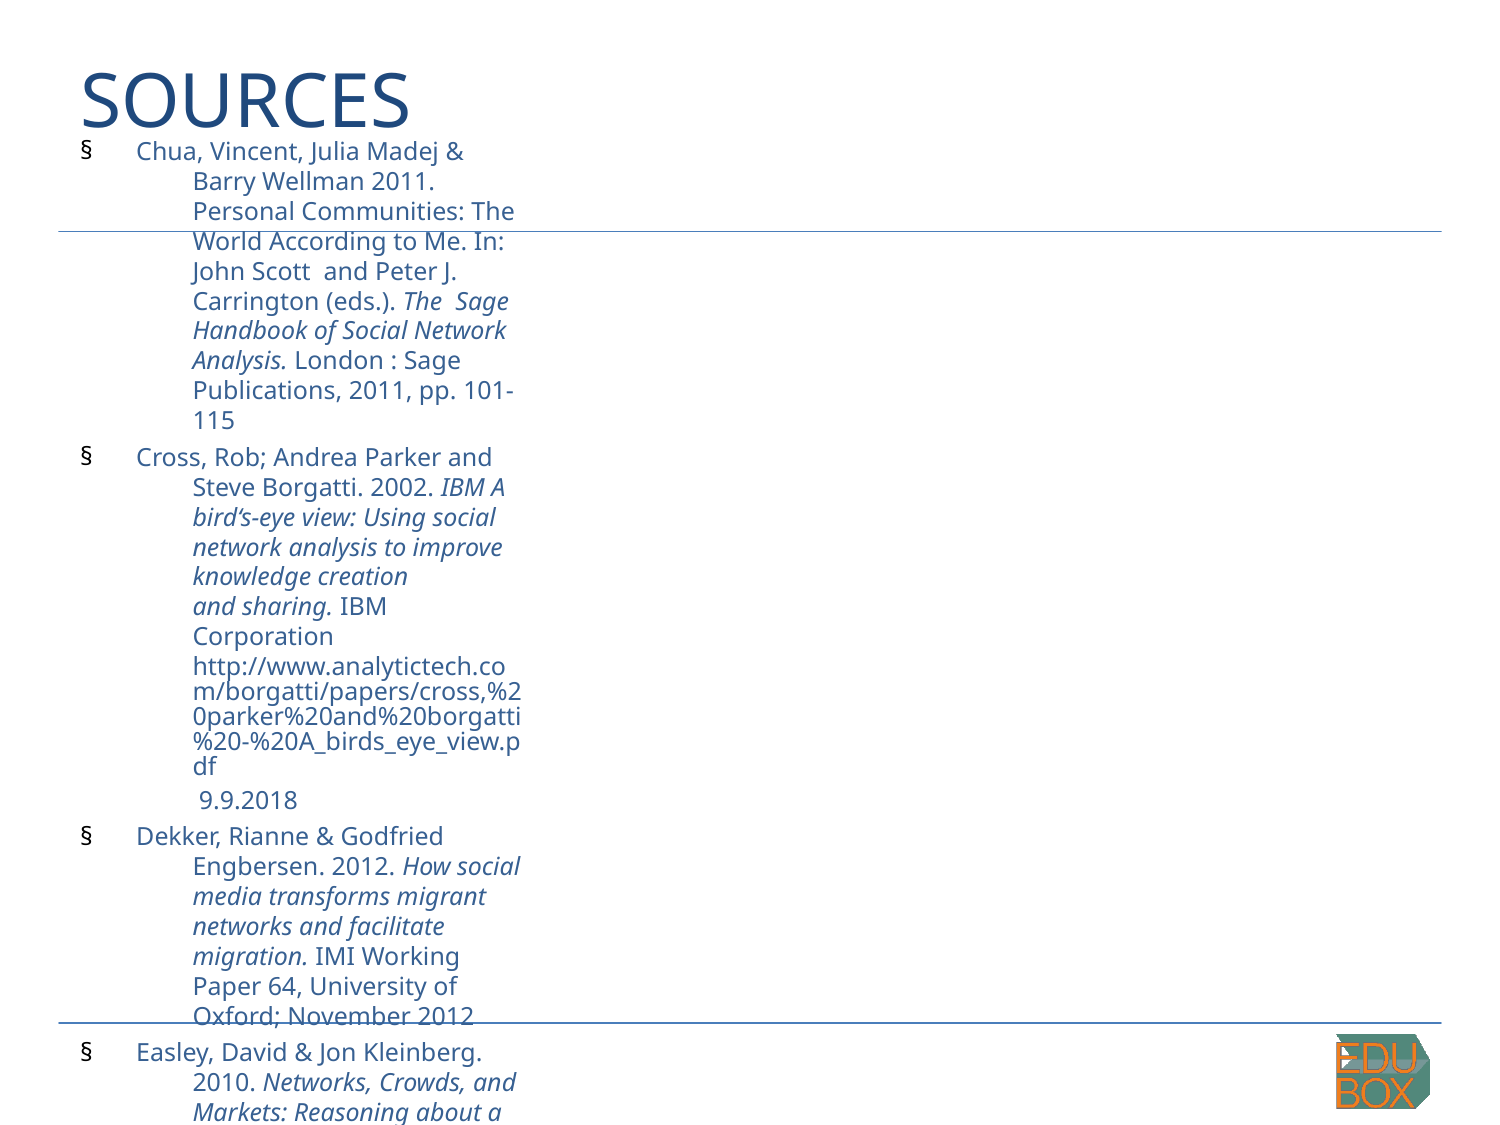

SOURCES
# Chua, Vincent, Julia Madej & Barry Wellman 2011. Personal Communities: The World According to Me. In: John Scott and Peter J. Carrington (eds.). The Sage Handbook of Social Network Analysis. London : Sage Publications, 2011, pp. 101-115
Cross, Rob; Andrea Parker and Steve Borgatti. 2002. IBM A bird‘s-eye view: Using social network analysis to improve knowledge creation 	and sharing. IBM Corporation http://www.analytictech.com/borgatti/papers/cross,%20parker%20and%20borgatti%20-%20A_birds_eye_view.pdf 9.9.2018
Dekker, Rianne & Godfried Engbersen. 2012. How social media transforms migrant networks and facilitate migration. IMI Working Paper 64, University of Oxford; November 2012
Easley, David & Jon Kleinberg. 2010. Networks, Crowds, and Markets: Reasoning about a Highly Connected World.Cambridge: Cambridge University Press
Francisco, Valerie 2015. ‘The Internet is Magic’: Technology, Intimacy and Transnational Families. In: Critical Sociology Vol. 41 (1) 173-190
Francisco-Menchavez, Valerie 2017 Forthcoming. Labour of Care: Filipina migrants and Transnational Families in the Global Age. Urbana-Champagne: University of Illinois Press